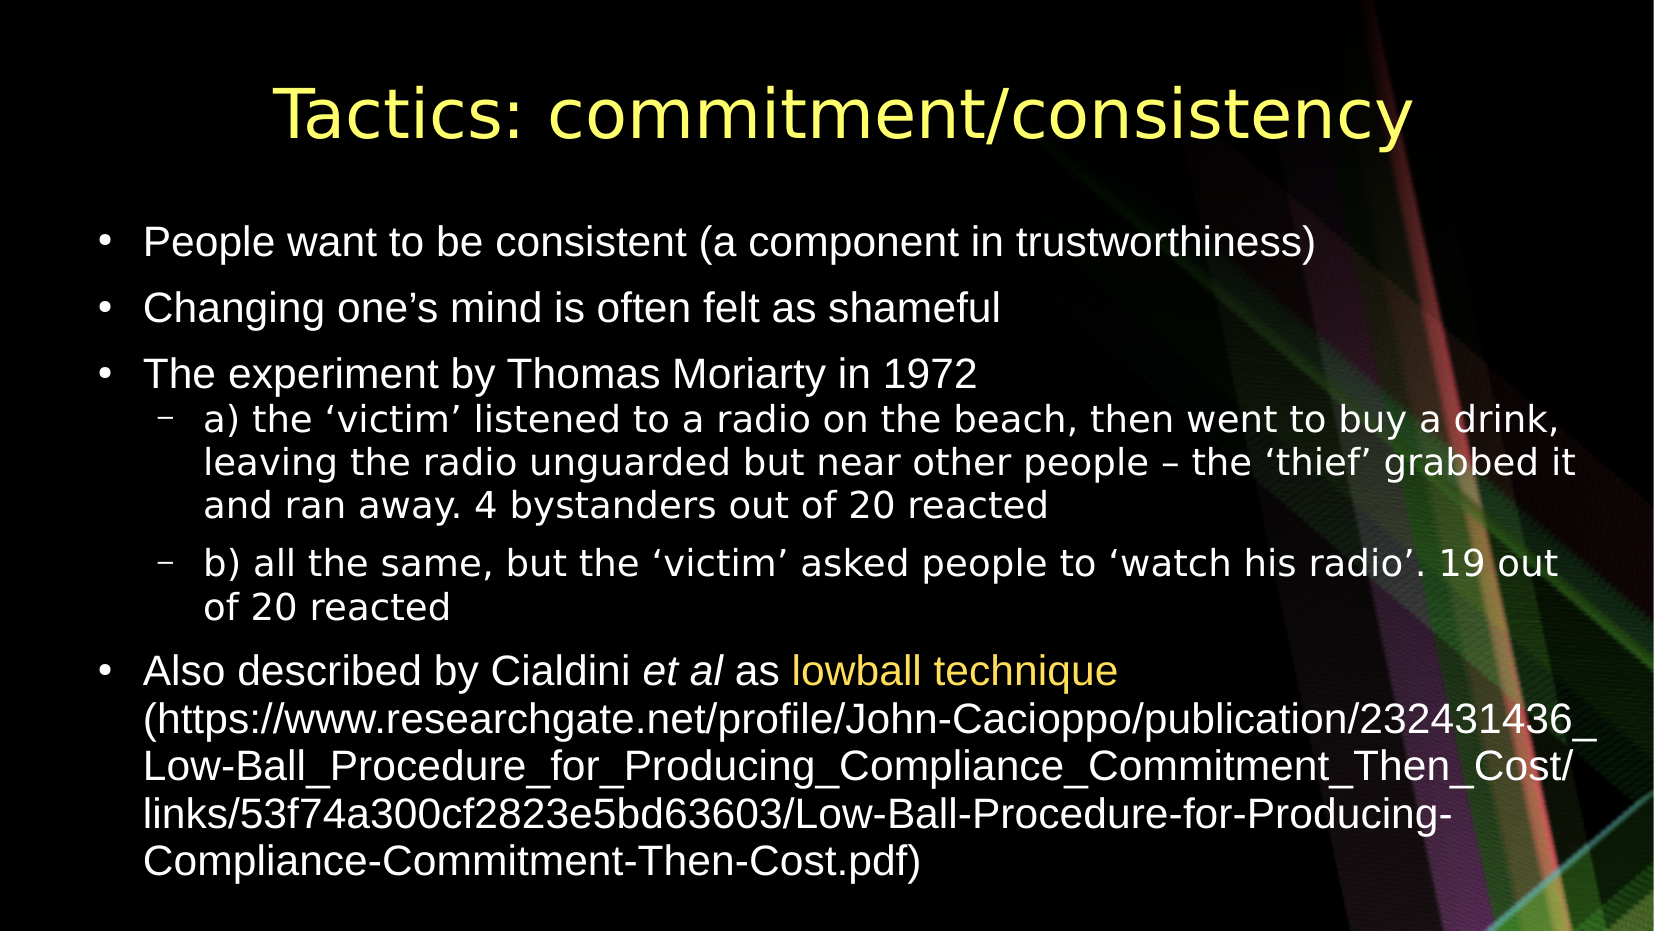

# Tactics: commitment/consistency
People want to be consistent (a component in trustworthiness)
Changing one’s mind is often felt as shameful
The experiment by Thomas Moriarty in 1972
a) the ‘victim’ listened to a radio on the beach, then went to buy a drink, leaving the radio unguarded but near other people – the ‘thief’ grabbed it and ran away. 4 bystanders out of 20 reacted
b) all the same, but the ‘victim’ asked people to ‘watch his radio’. 19 out of 20 reacted
Also described by Cialdini et al as lowball technique (https://www.researchgate.net/profile/John-Cacioppo/publication/232431436_Low-Ball_Procedure_for_Producing_Compliance_Commitment_Then_Cost/links/53f74a300cf2823e5bd63603/Low-Ball-Procedure-for-Producing-Compliance-Commitment-Then-Cost.pdf)